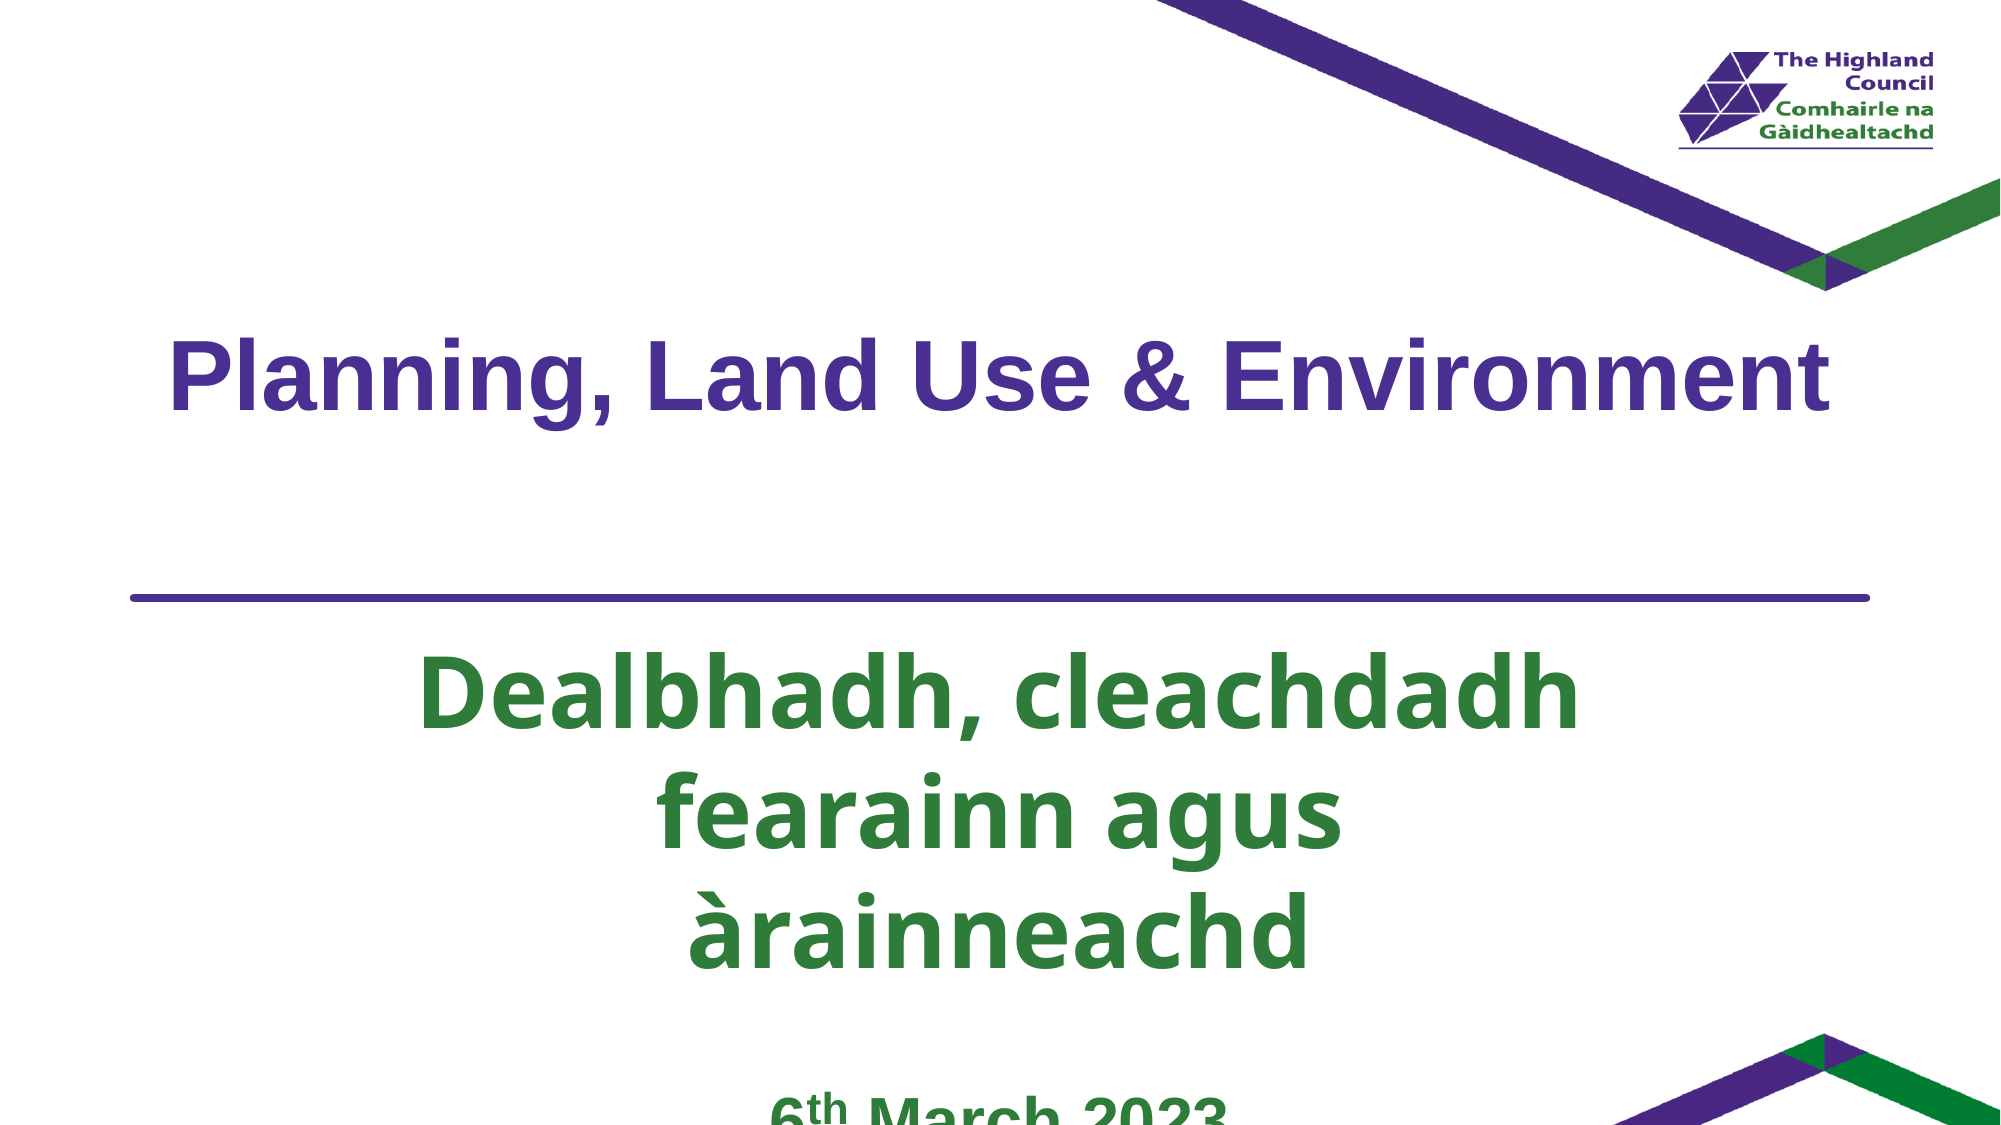

# Planning, Land Use & Environment
Dealbhadh, cleachdadh fearainn agus àrainneachd
6th March 2023